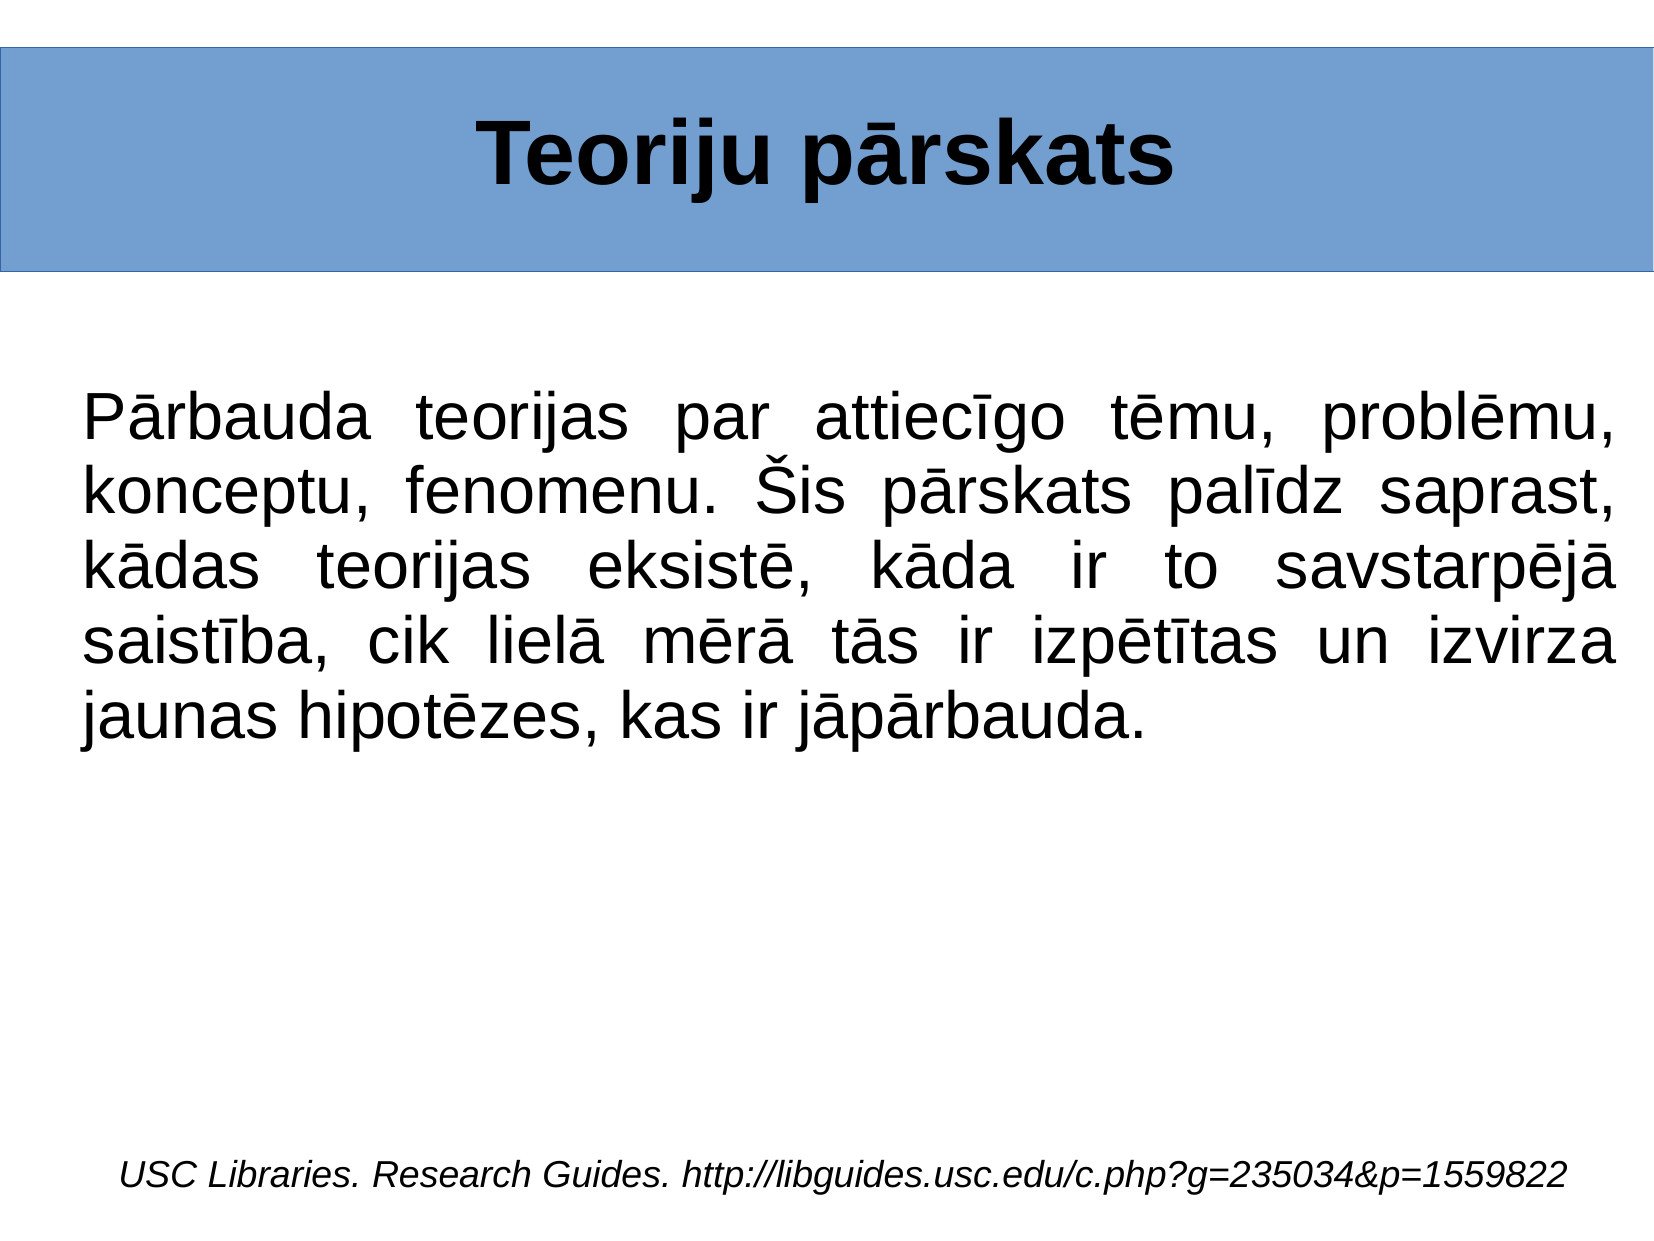

# Teoriju pārskats
Pārbauda teorijas par attiecīgo tēmu, problēmu, konceptu, fenomenu. Šis pārskats palīdz saprast, kādas teorijas eksistē, kāda ir to savstarpējā saistība, cik lielā mērā tās ir izpētītas un izvirza jaunas hipotēzes, kas ir jāpārbauda.
USC Libraries. Research Guides. http://libguides.usc.edu/c.php?g=235034&p=1559822